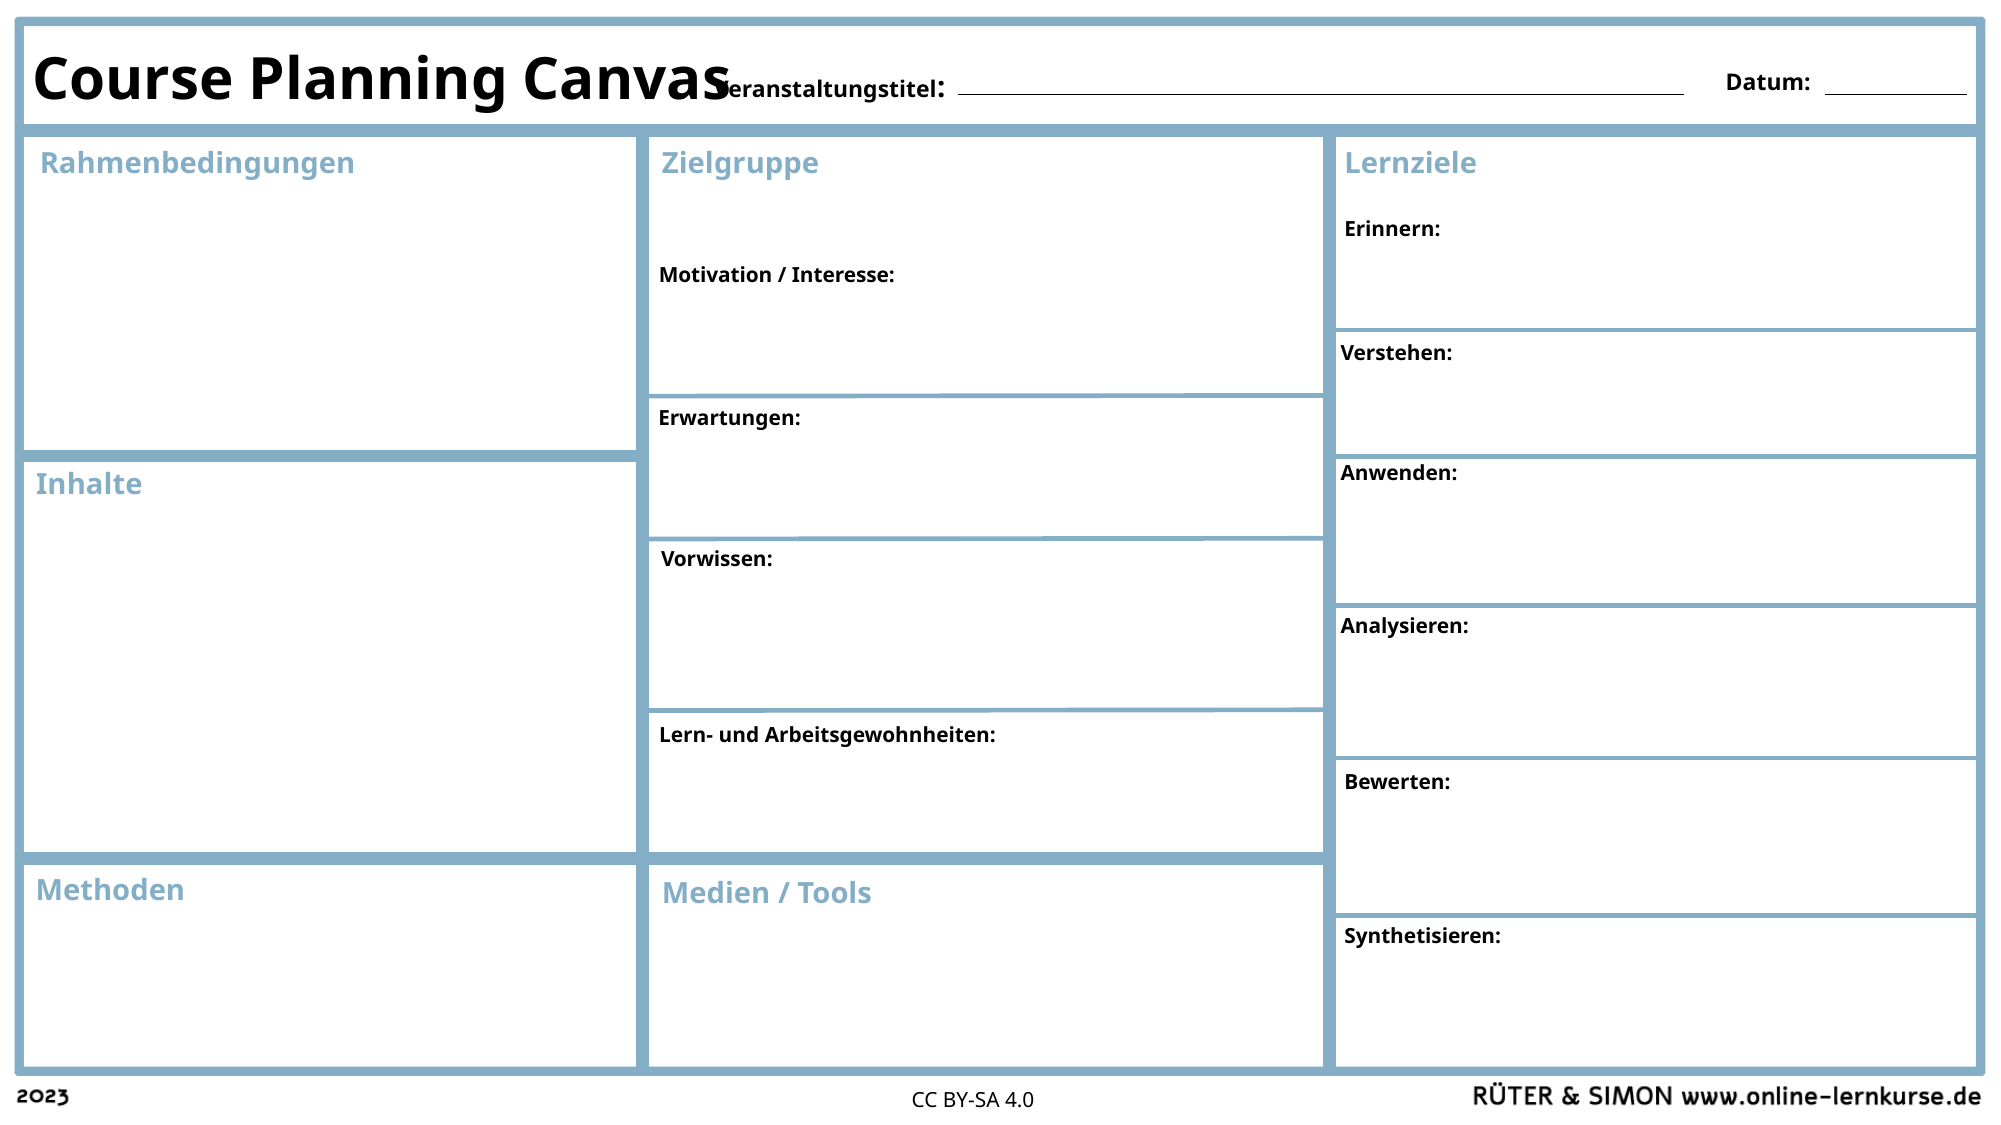

Course Planning Canvas
Veranstaltungstitel:
Datum:
Lernziele
Rahmenbedingungen
Zielgruppe
Erinnern:
Motivation / Interesse:
Verstehen:
Erwartungen:
Anwenden:
Inhalte
Vorwissen:
Analysieren:
Lern- und Arbeitsgewohnheiten:
Bewerten:
Methoden
Medien / Tools
Synthetisieren:
CC BY-SA 4.0